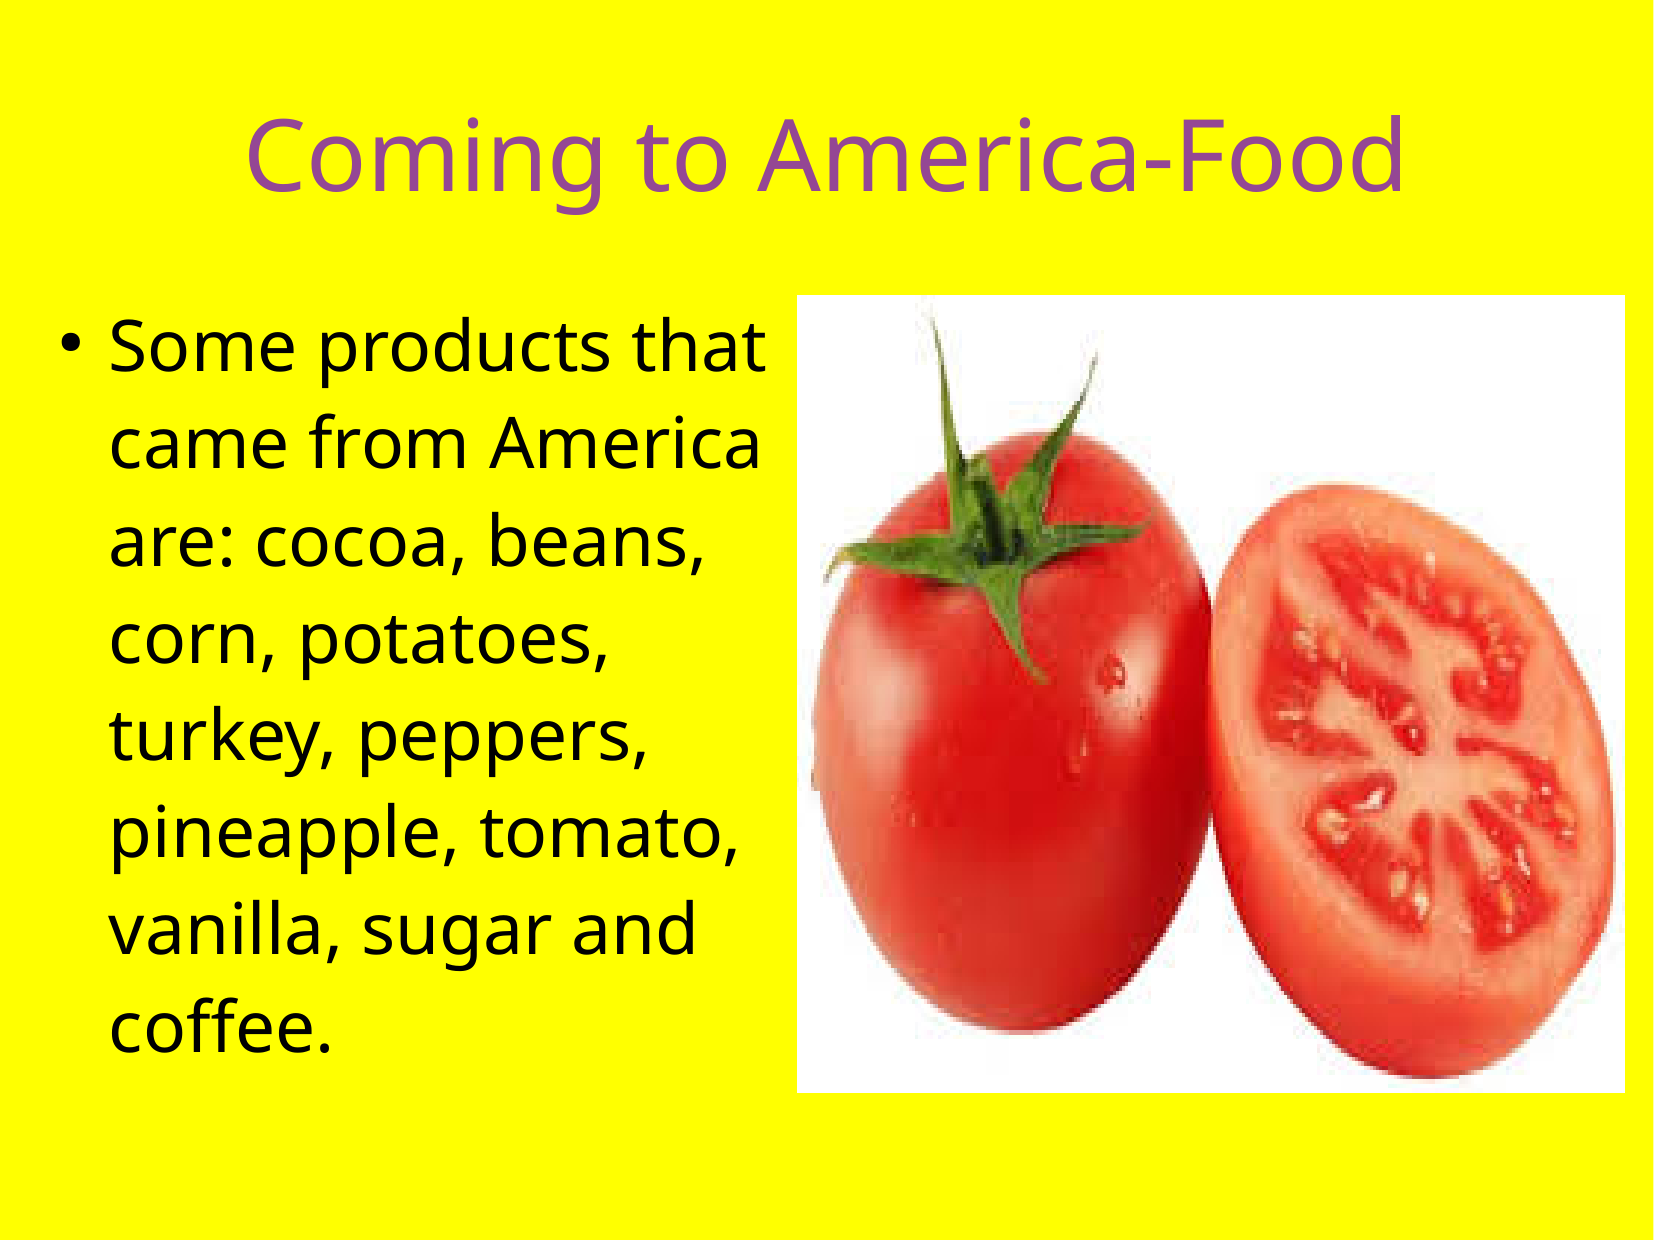

# Coming to America-Food
Some products that came from America are: cocoa, beans, corn, potatoes, turkey, peppers, pineapple, tomato, vanilla, sugar and coffee.